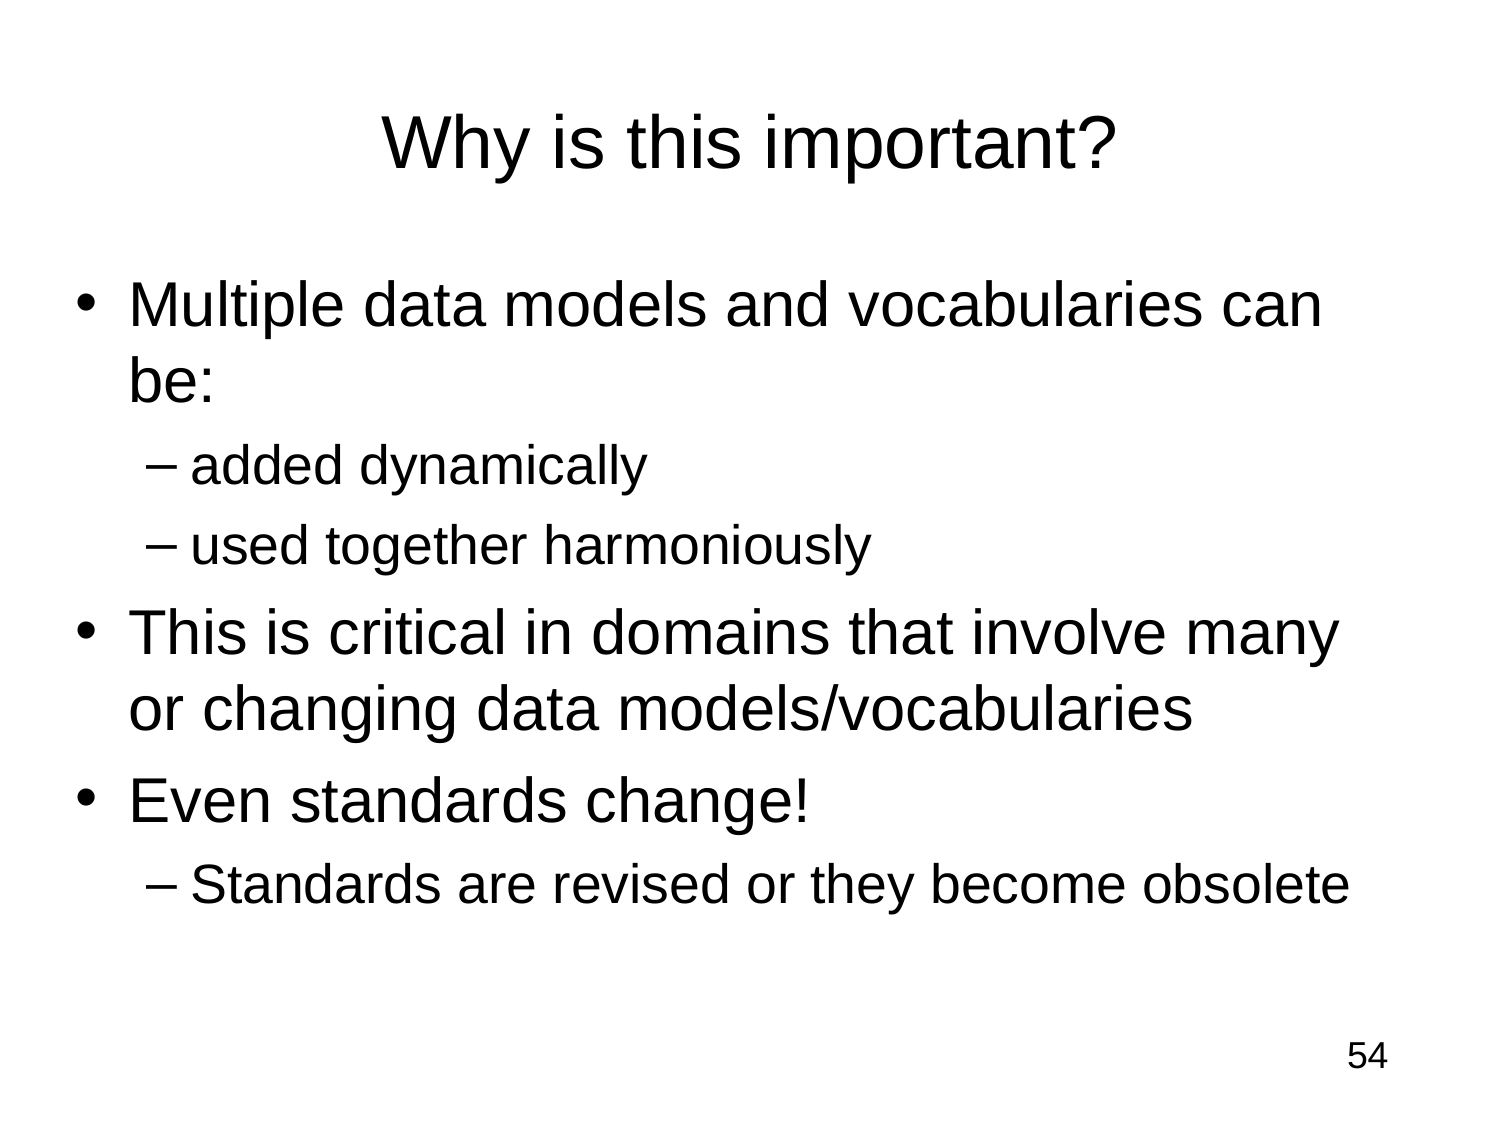

# Why is this important?
Multiple data models and vocabularies can be:
added dynamically
used together harmoniously
This is critical in domains that involve many or changing data models/vocabularies
Even standards change!
Standards are revised or they become obsolete
54